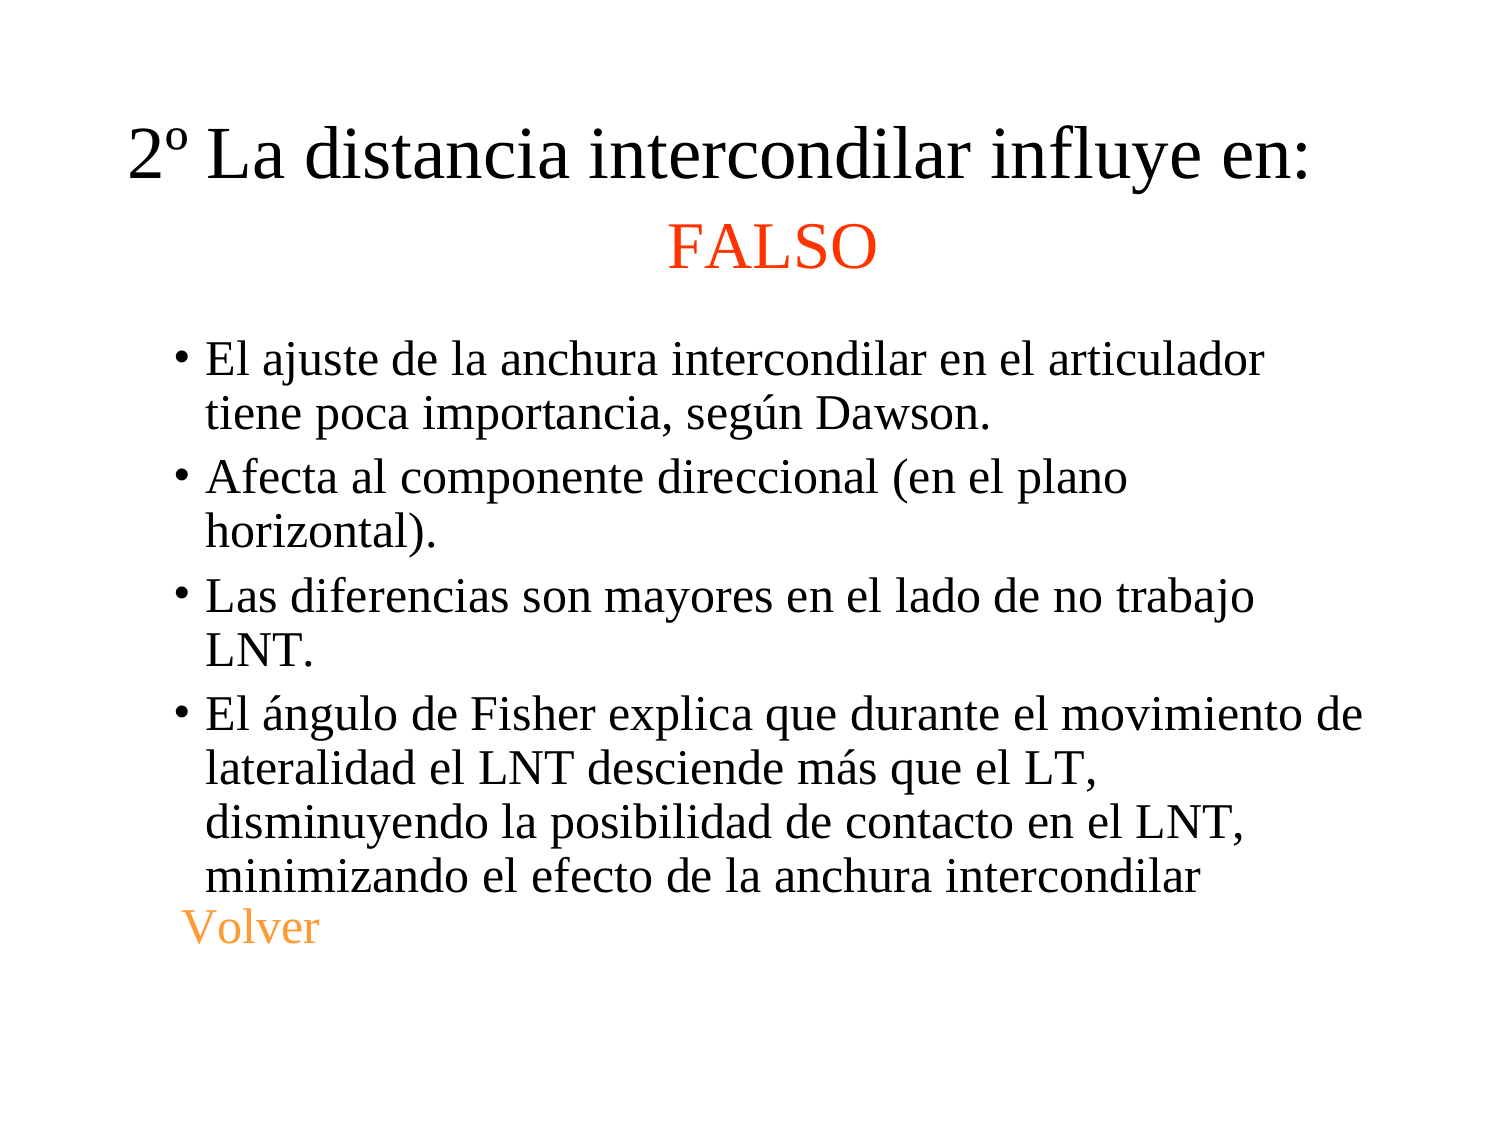

# 2º La distancia intercondilar influye en: FALSO
El ajuste de la anchura intercondilar en el articulador tiene poca importancia, según Dawson.
Afecta al componente direccional (en el plano horizontal).
Las diferencias son mayores en el lado de no trabajo LNT.
El ángulo de Fisher explica que durante el movimiento de lateralidad el LNT desciende más que el LT, disminuyendo la posibilidad de contacto en el LNT, minimizando el efecto de la anchura intercondilar
Volver